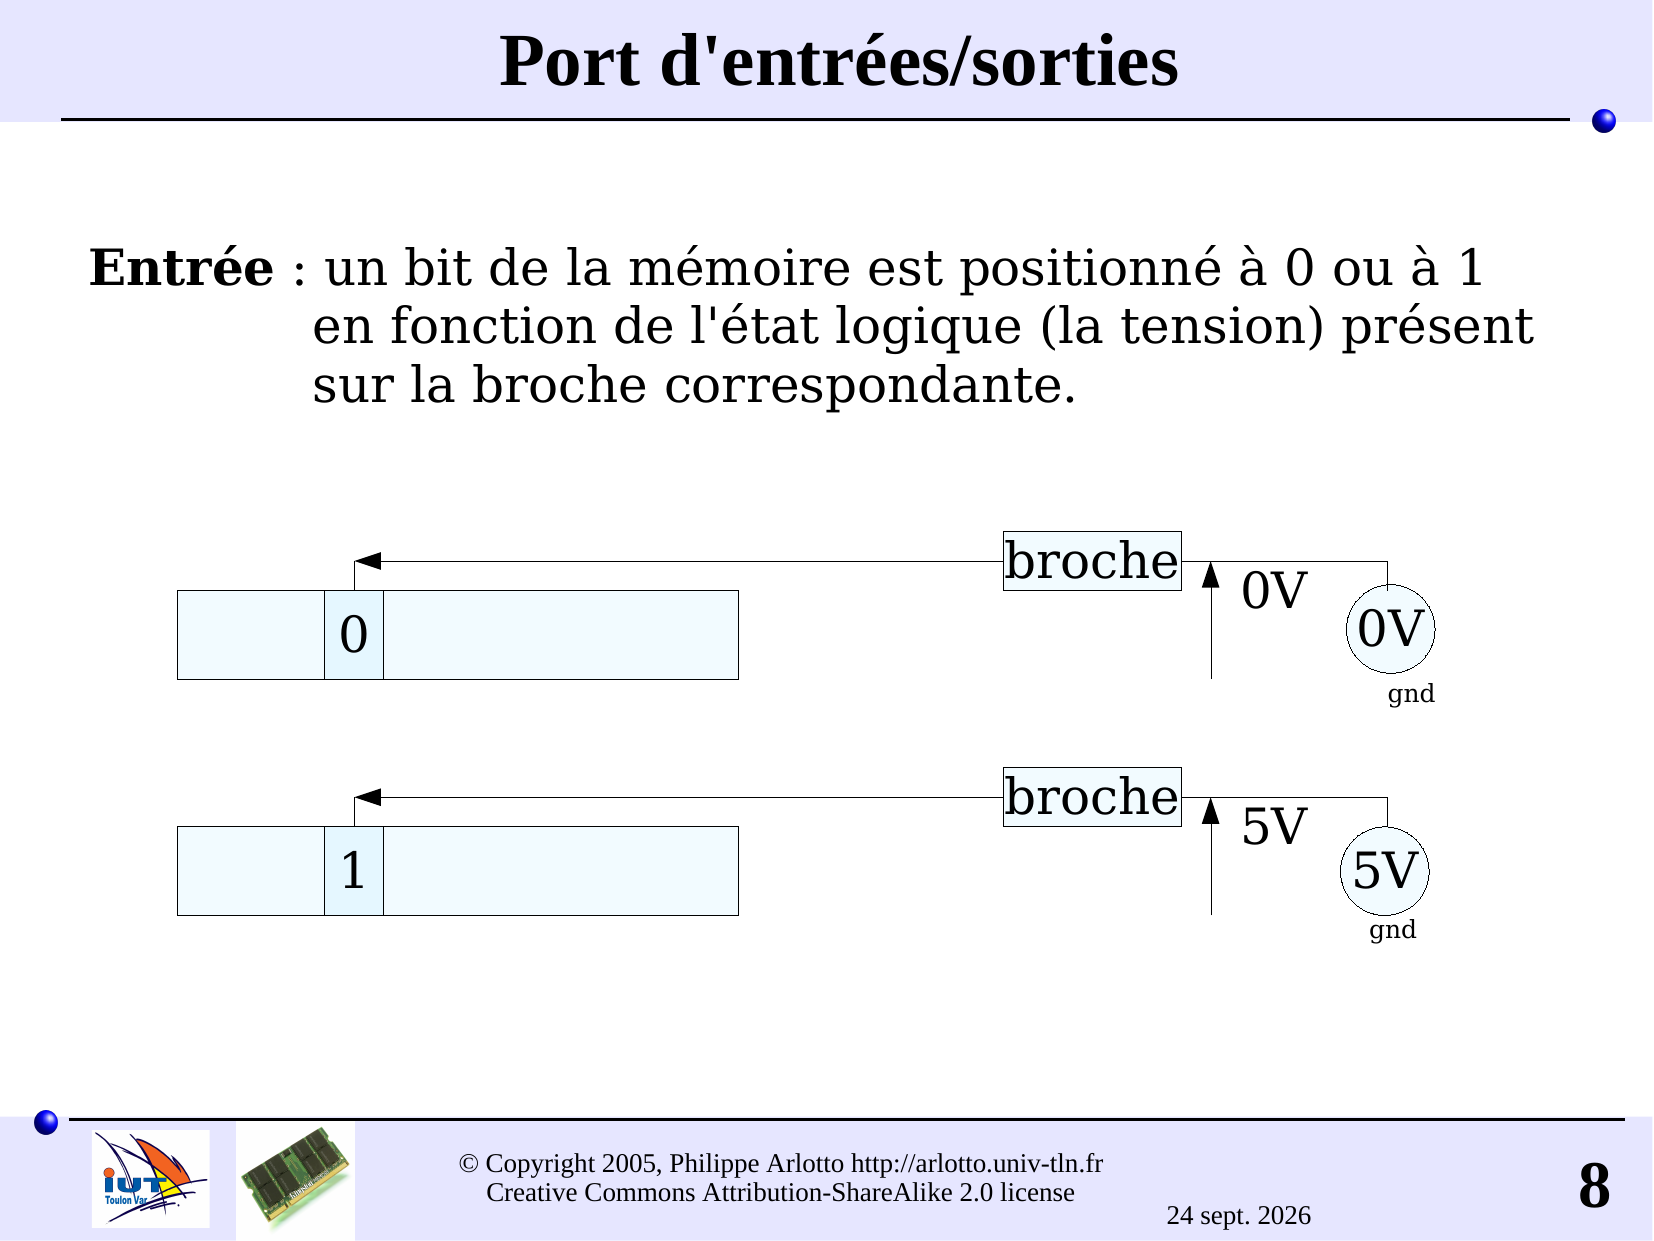

# Port d'entrées/sorties
Entrée : un bit de la mémoire est positionné à 0 ou à 1
 en fonction de l'état logique (la tension) présent
 sur la broche correspondante.
broche
0V
0V
0
gnd
broche
5V
1
5V
gnd